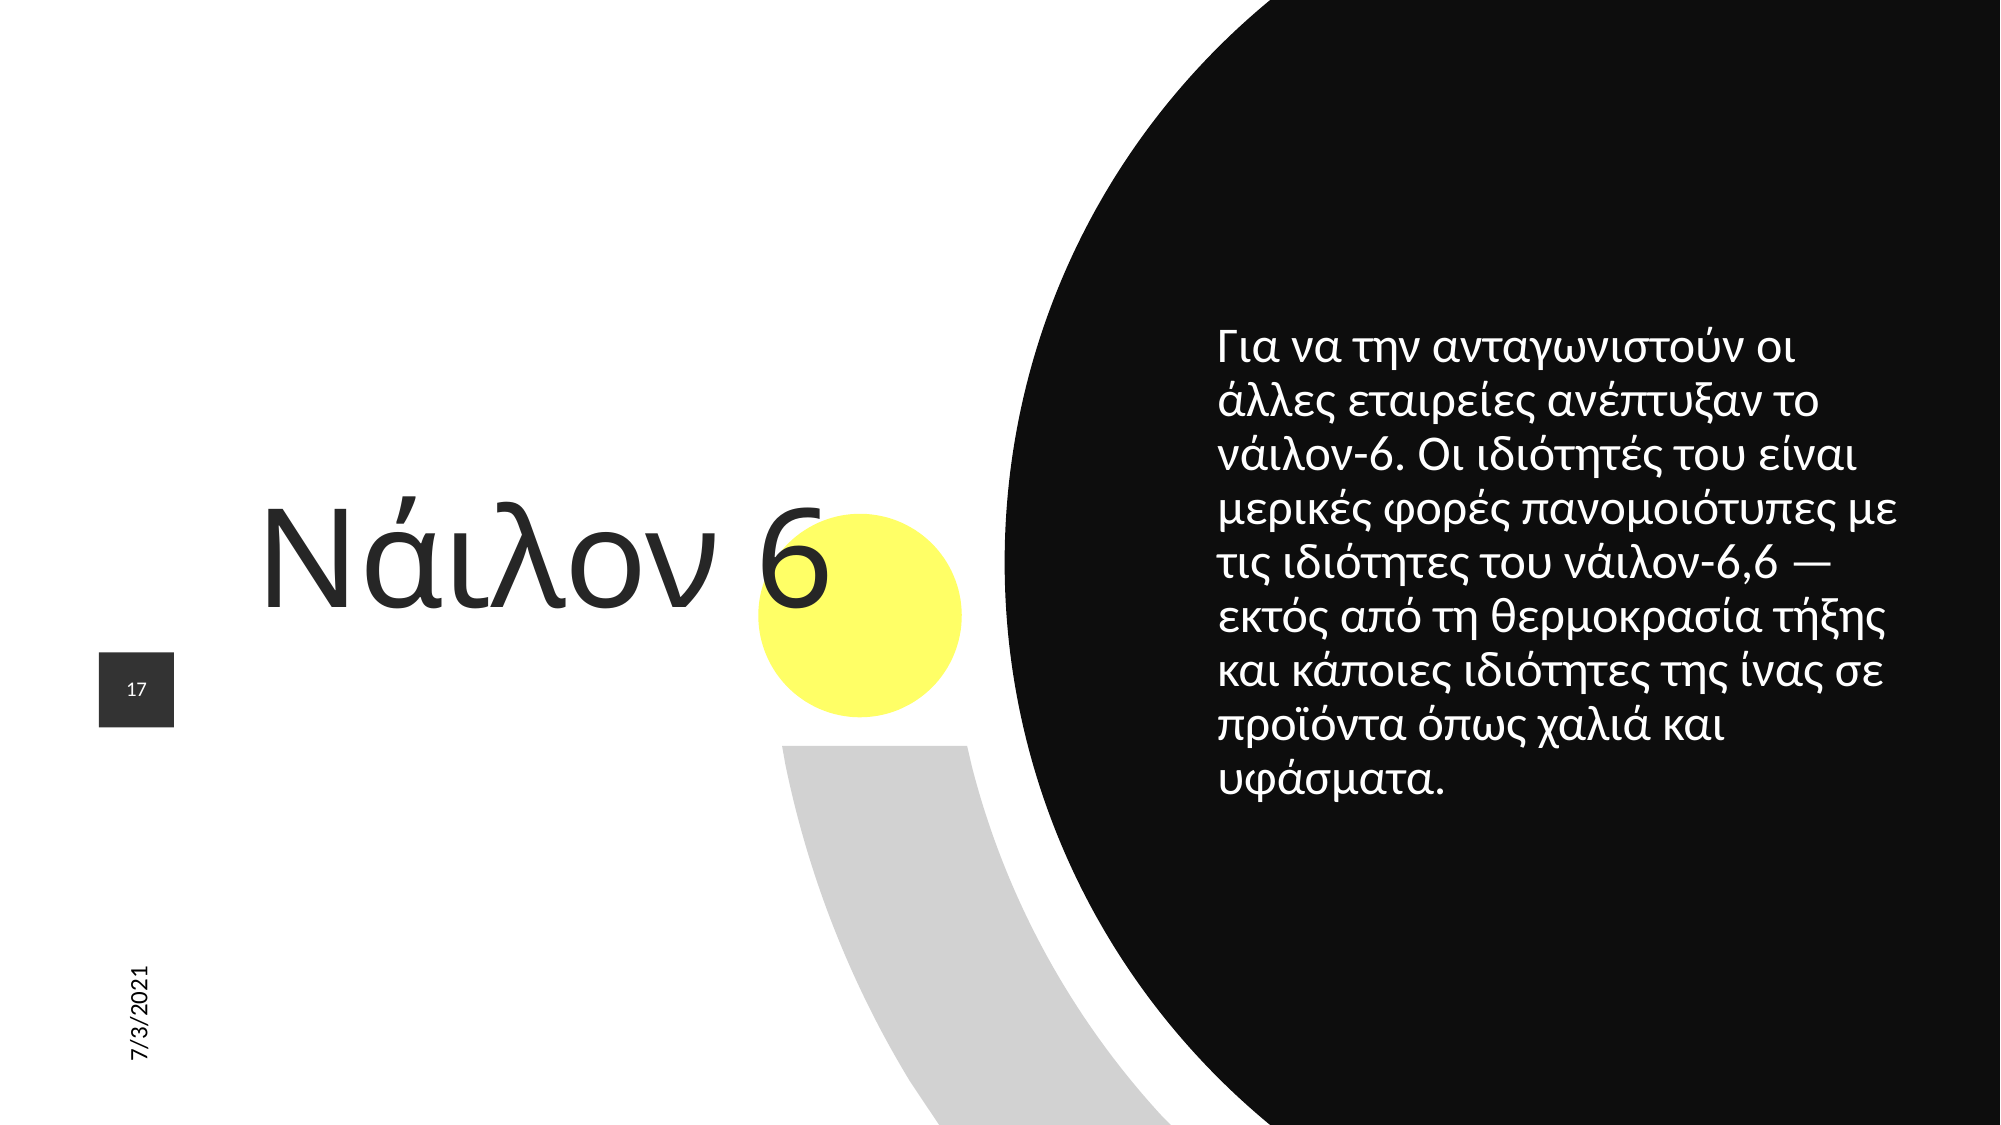

# Νάιλον 6
Για να την ανταγωνιστούν οι άλλες εταιρείες ανέπτυξαν το νάιλον-6. Οι ιδιότητές του είναι μερικές φορές πανομοιότυπες με τις ιδιότητες του νάιλον-6,6 — εκτός από τη θερμοκρασία τήξης και κάποιες ιδιότητες της ίνας σε προϊόντα όπως χαλιά και υφάσματα.
7/3/2021